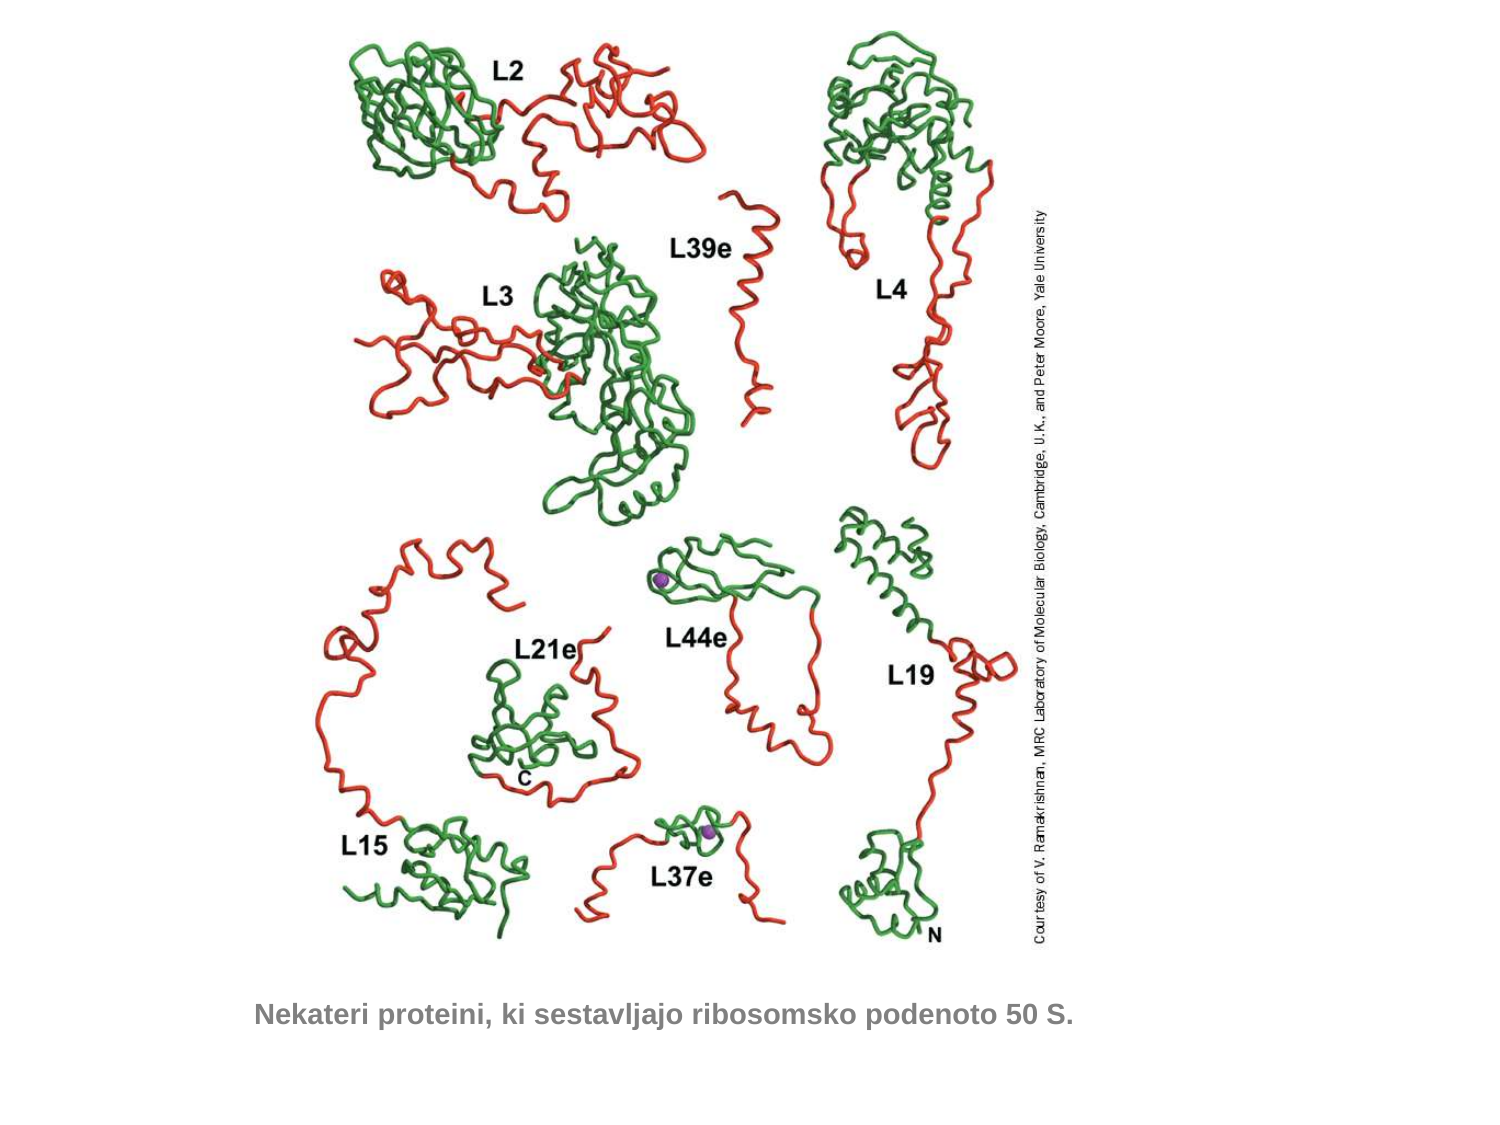

Nekateri proteini, ki sestavljajo ribosomsko podenoto 50 S.